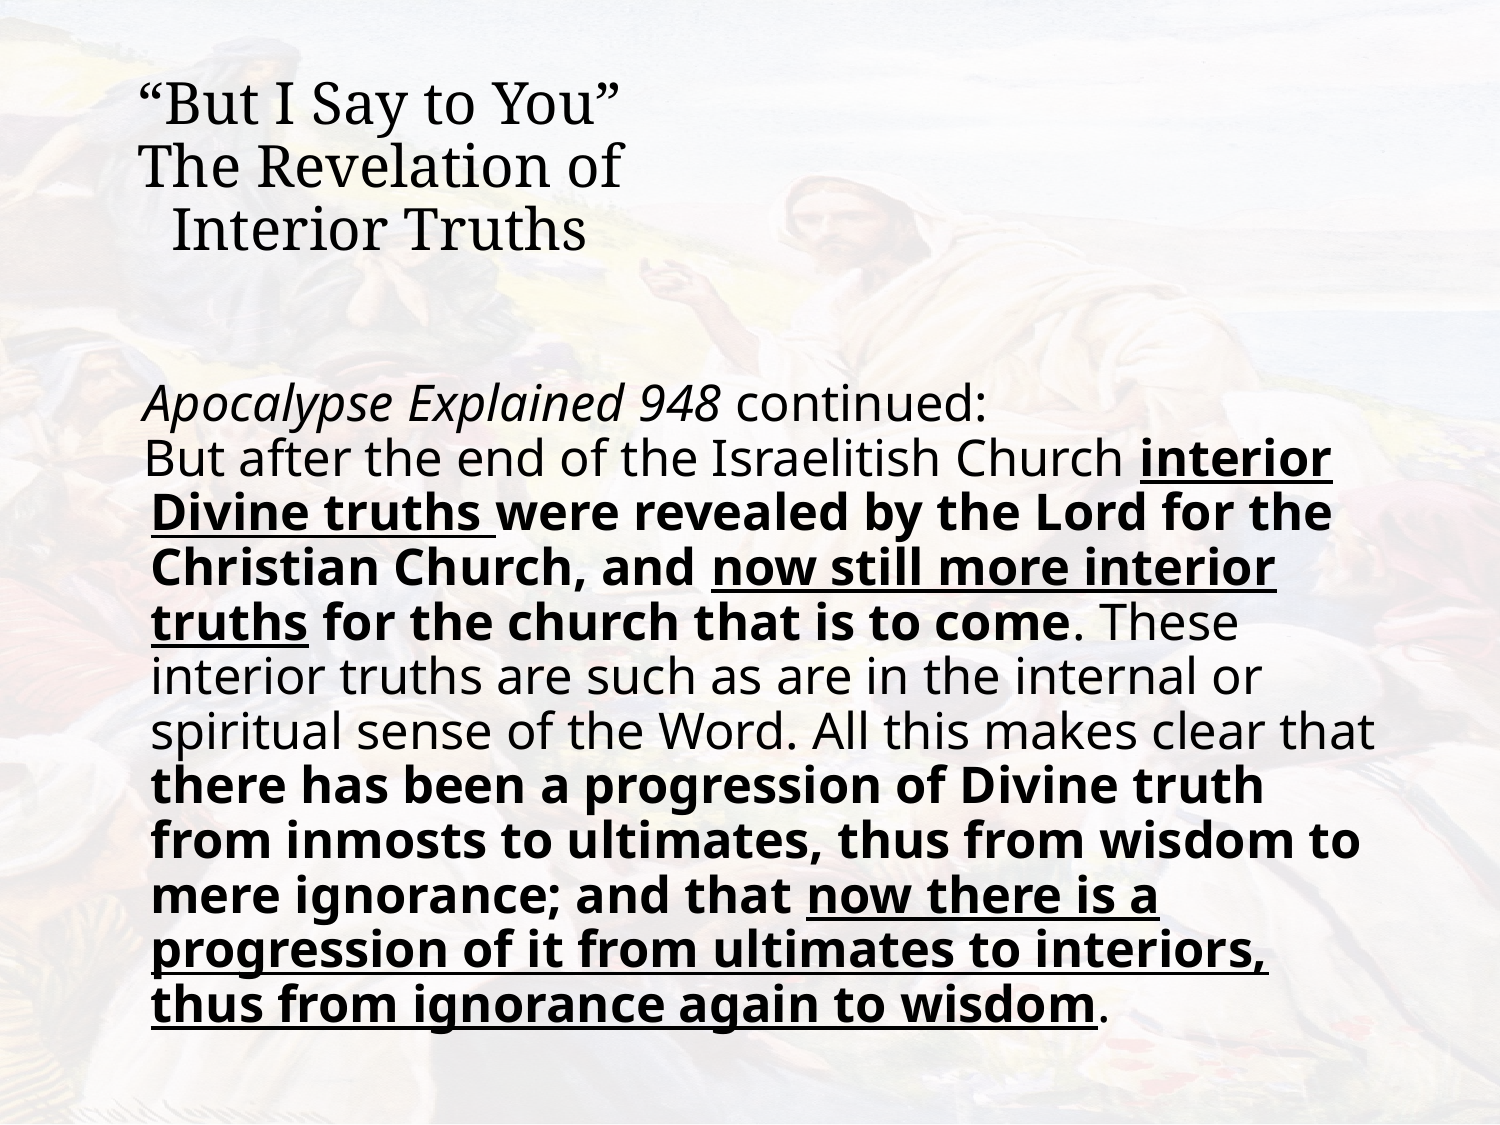

# “But I Say to You” The Revelation of Interior Truths
Apocalypse Explained 948 continued:
But after the end of the Israelitish Church interior Divine truths were revealed by the Lord for the Christian Church, and now still more interior truths for the church that is to come. These interior truths are such as are in the internal or spiritual sense of the Word. All this makes clear that there has been a progression of Divine truth from inmosts to ultimates, thus from wisdom to mere ignorance; and that now there is a progression of it from ultimates to interiors, thus from ignorance again to wisdom.